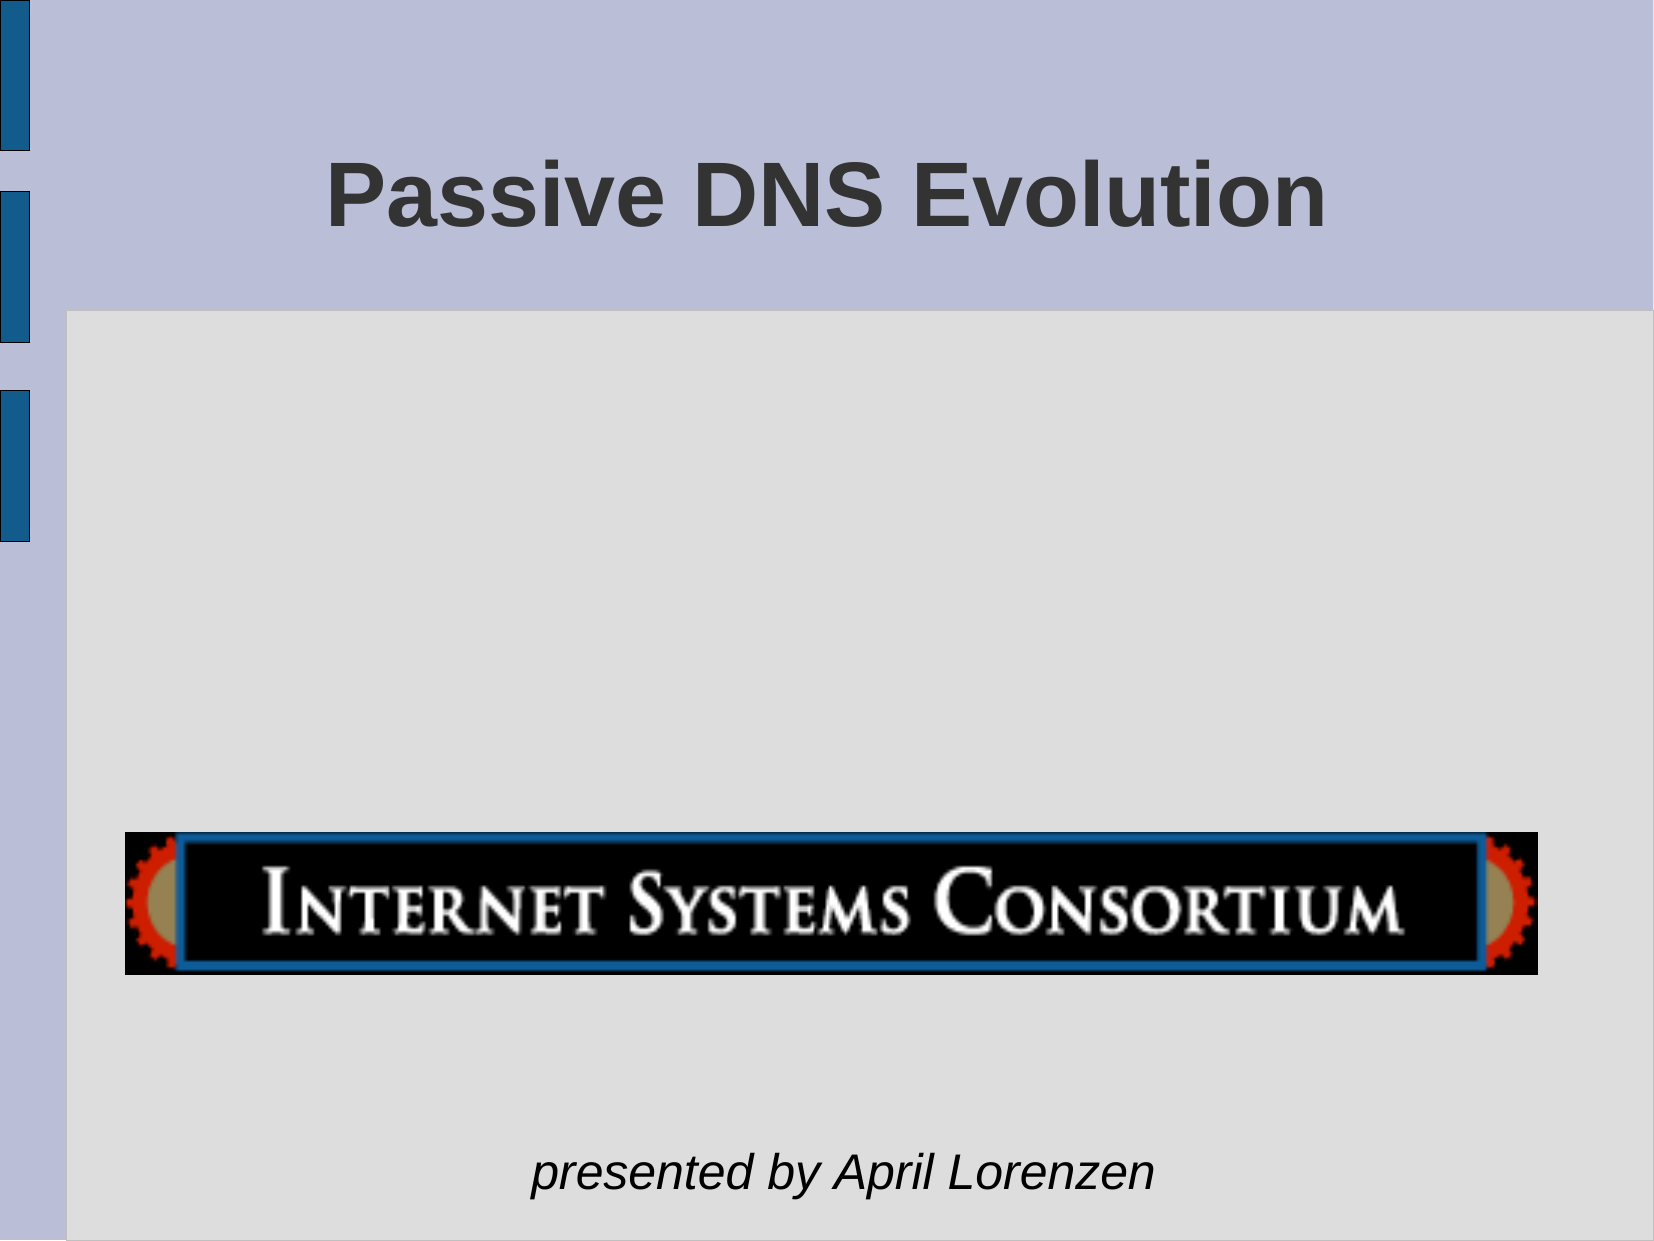

# Passive DNS Evolution
presented by April Lorenzen